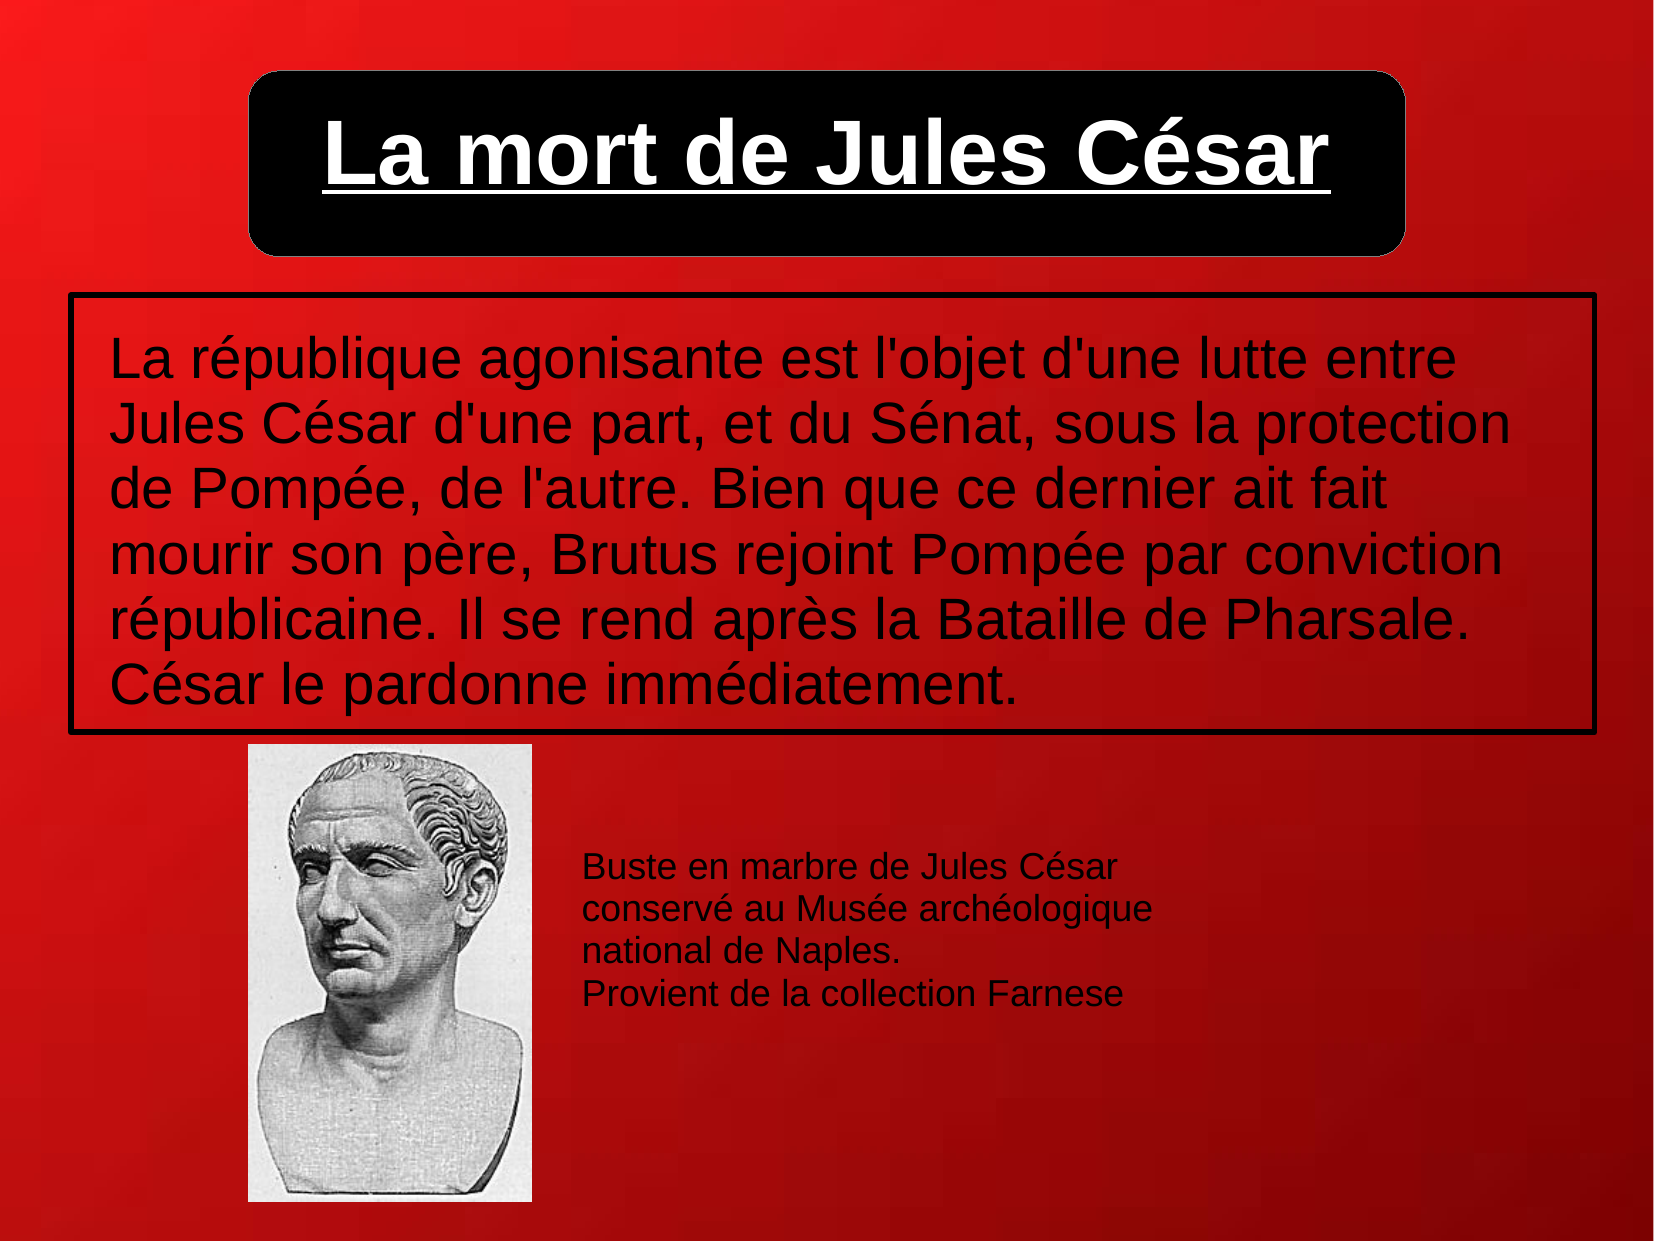

# La mort de Jules César
La république agonisante est l'objet d'une lutte entre Jules César d'une part, et du Sénat, sous la protection de Pompée, de l'autre. Bien que ce dernier ait fait mourir son père, Brutus rejoint Pompée par conviction républicaine. Il se rend après la Bataille de Pharsale. César le pardonne immédiatement.
Buste en marbre de Jules César conservé au Musée archéologique national de Naples.
Provient de la collection Farnese